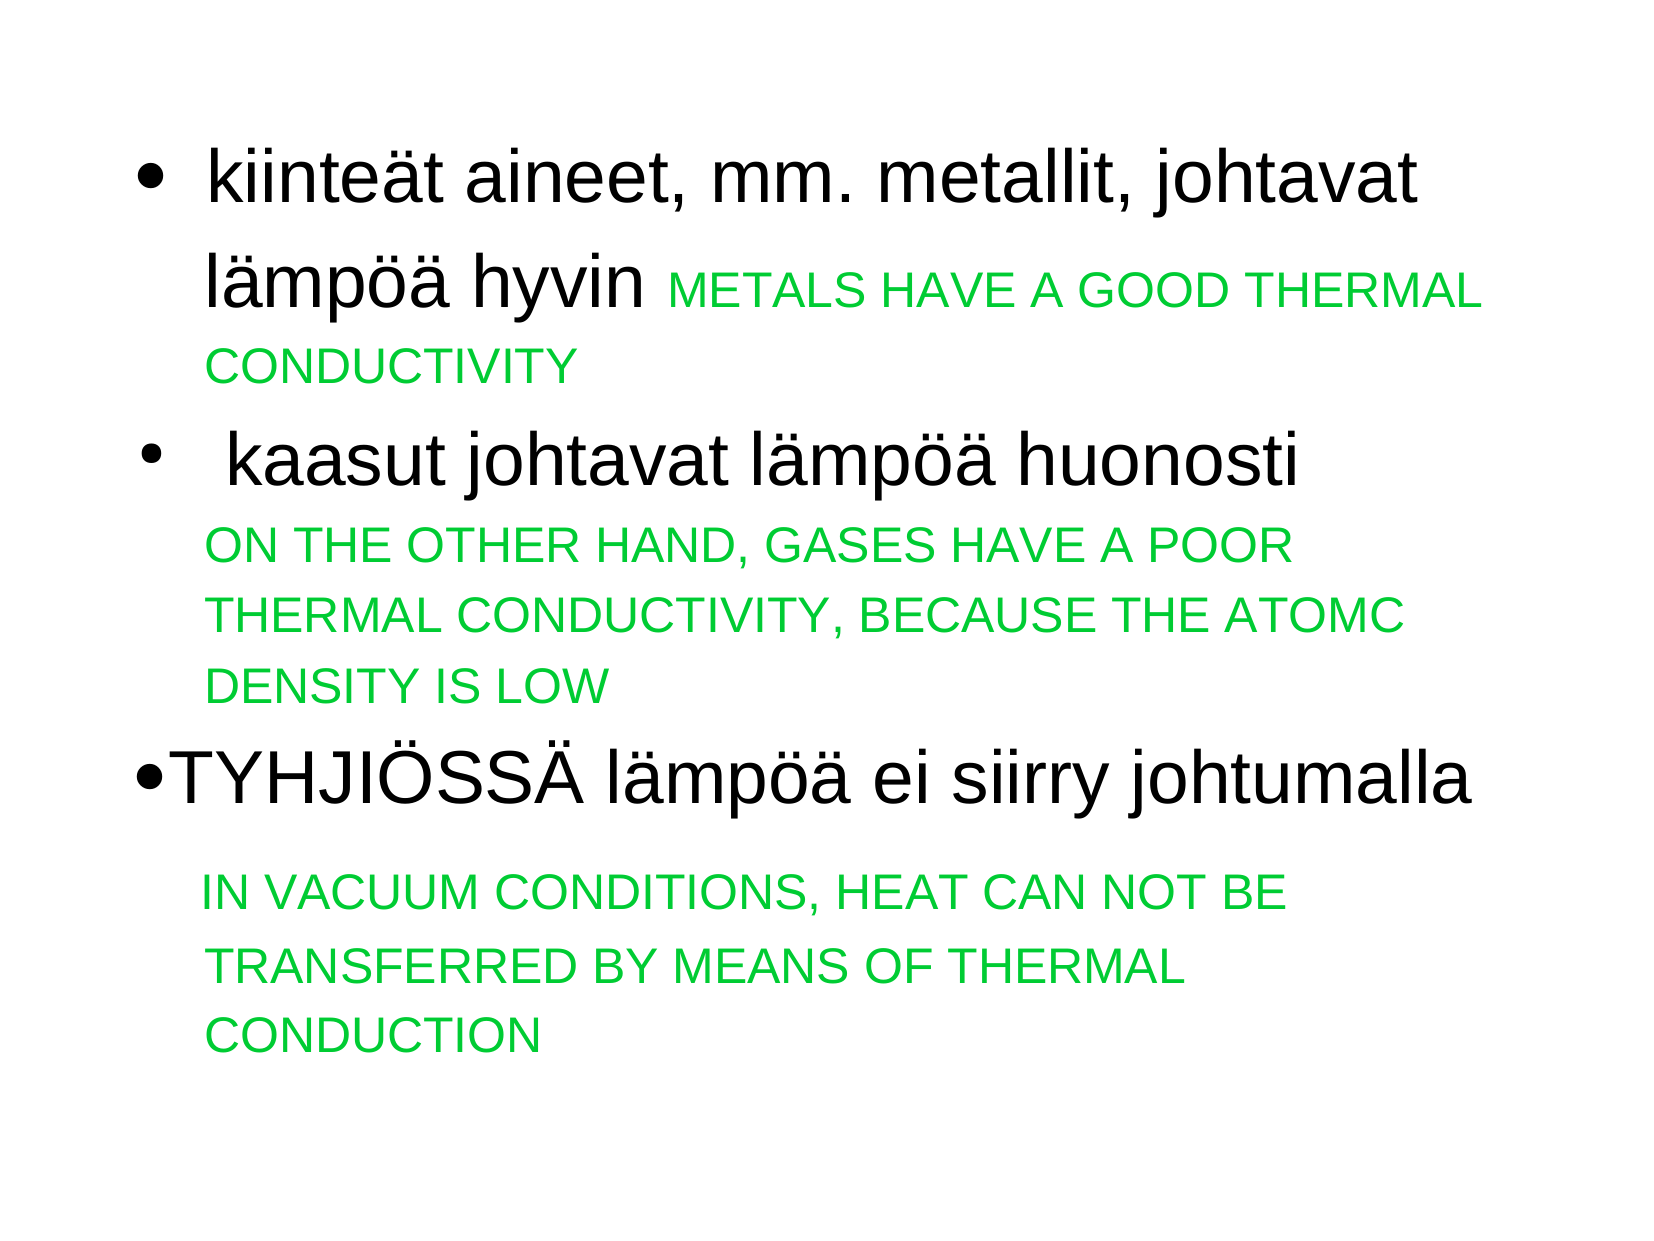

kiinteät aineet, mm. metallit, johtavat lämpöä hyvin METALS HAVE A GOOD THERMAL CONDUCTIVITY
 kaasut johtavat lämpöä huonosti
ON THE OTHER HAND, GASES HAVE A POOR THERMAL CONDUCTIVITY, BECAUSE THE ATOMC DENSITY IS LOW
TYHJIÖSSÄ lämpöä ei siirry johtumalla
 IN VACUUM CONDITIONS, HEAT CAN NOT BE TRANSFERRED BY MEANS OF THERMAL CONDUCTION